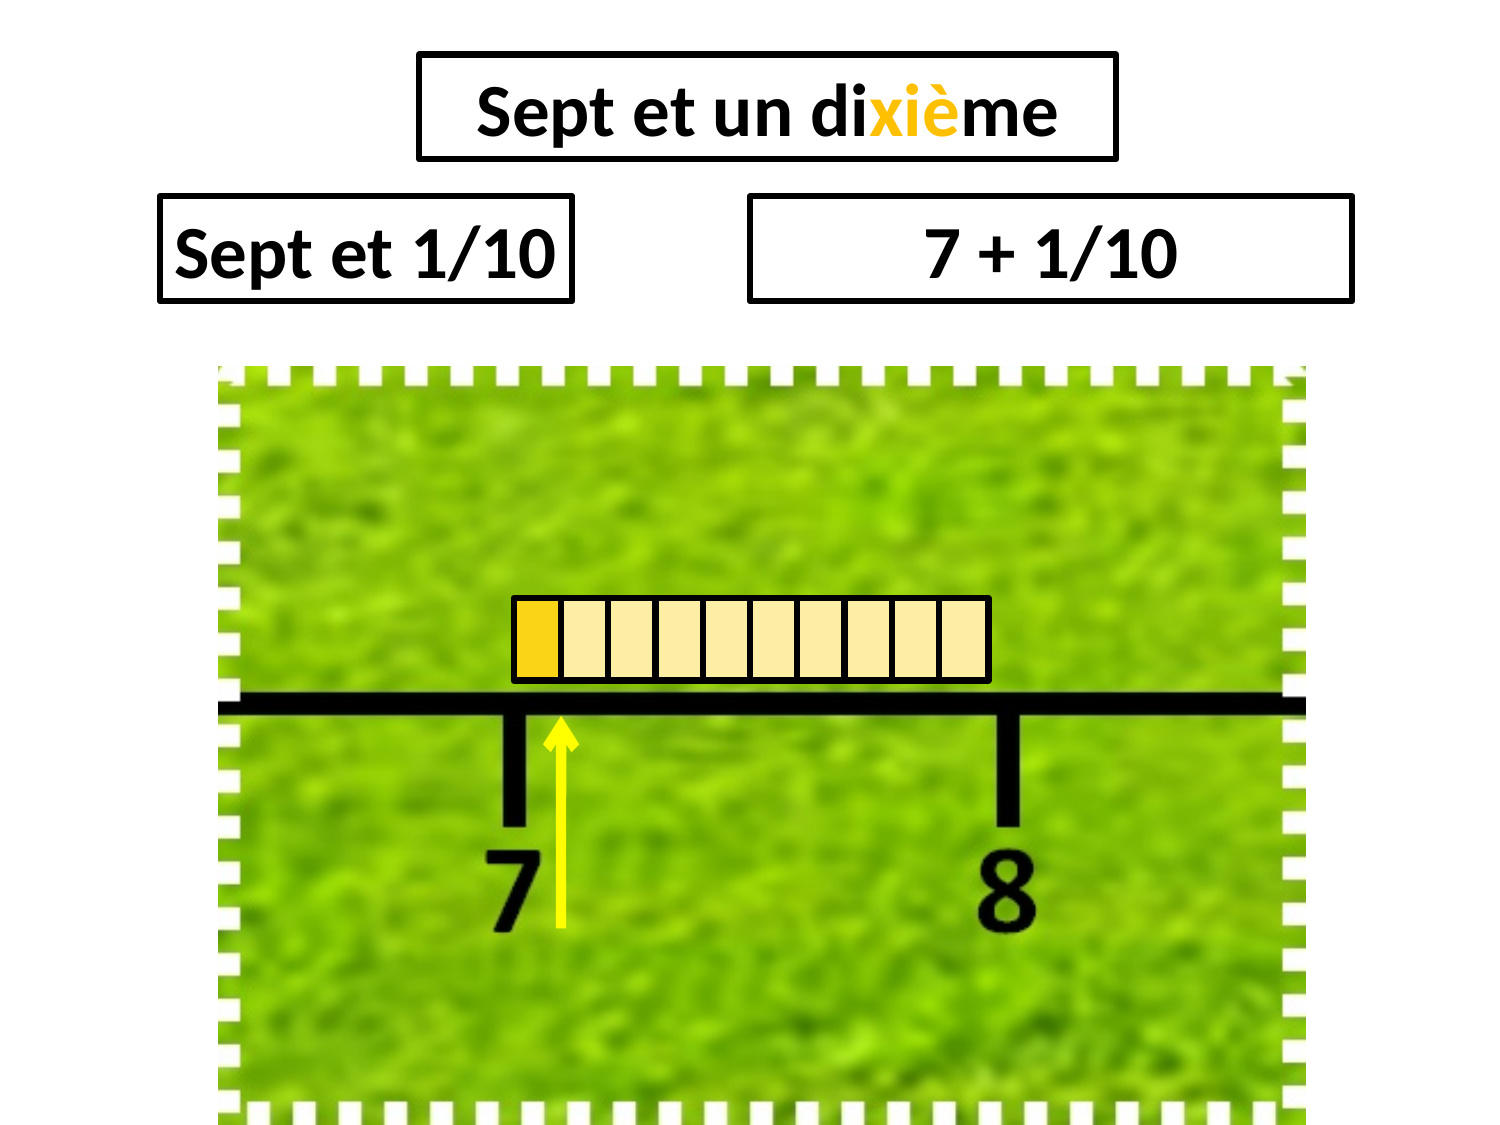

Sept et un dixième
Sept et 1/10
7 + 1/10